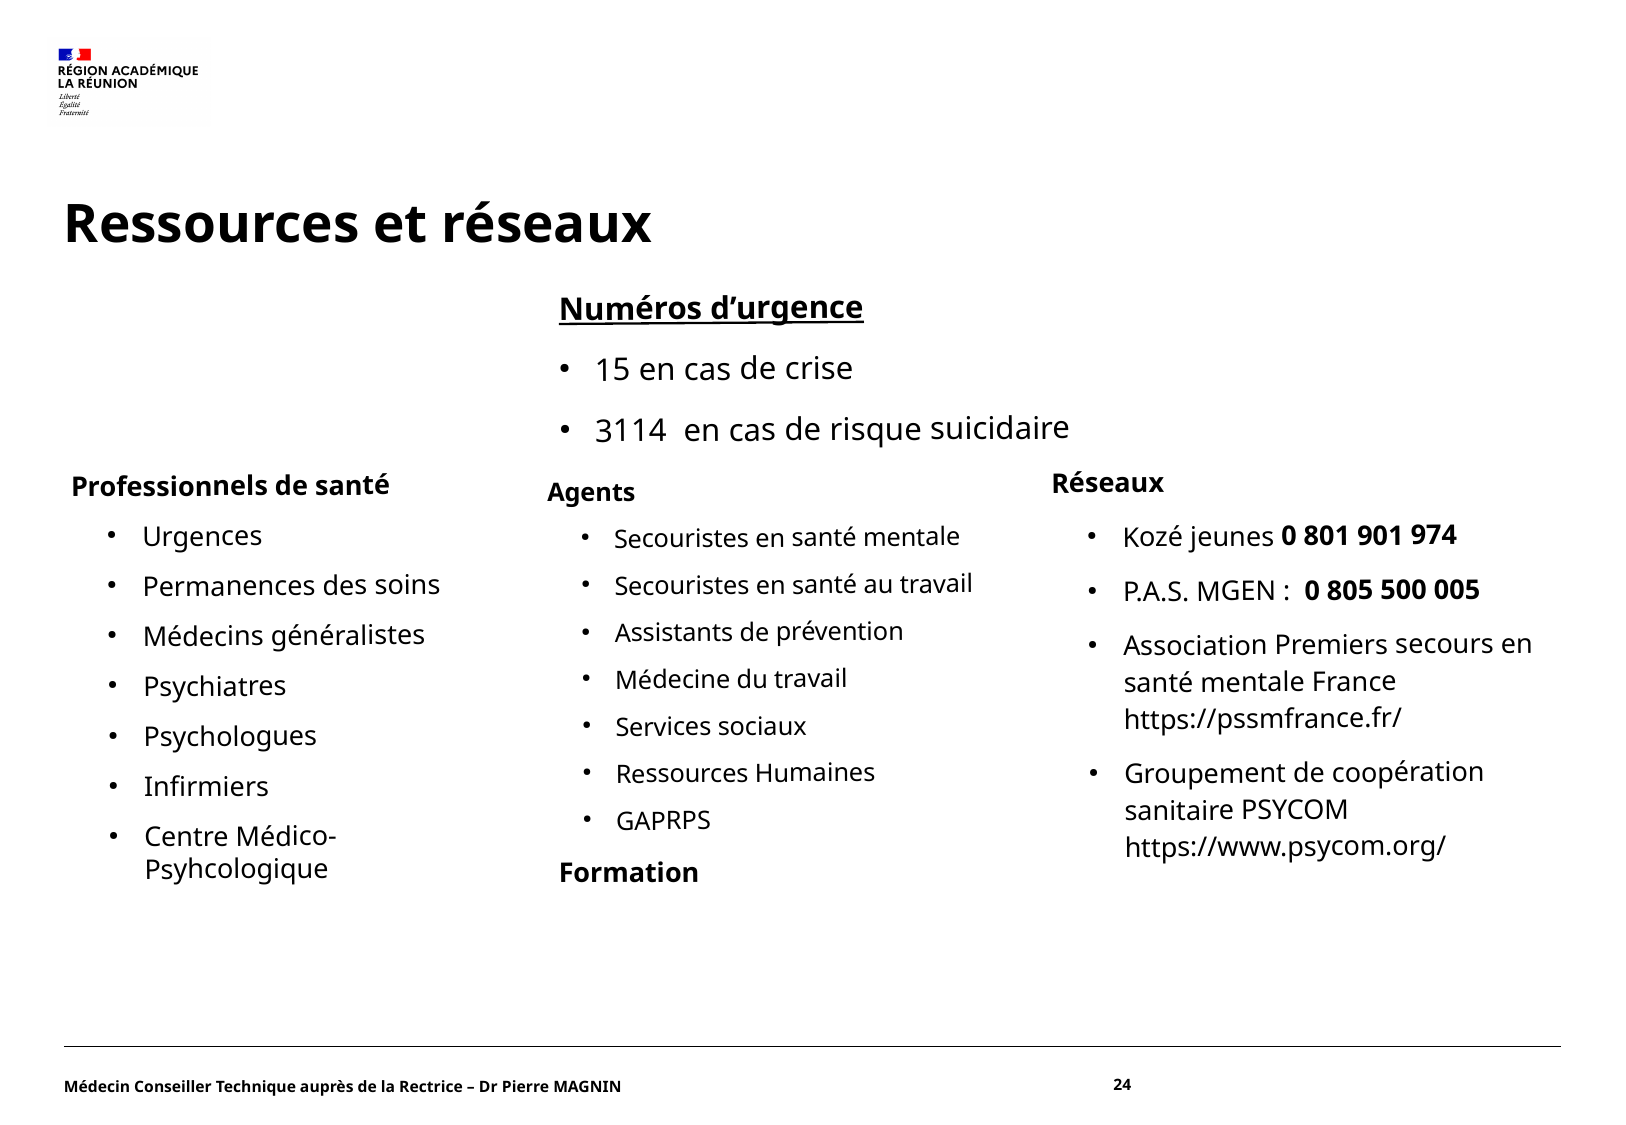

# Ressources et réseaux
Numéros d’urgence
15 en cas de crise
3114 en cas de risque suicidaire
Réseaux
Kozé jeunes 0 801 901 974
P.A.S. MGEN : 0 805 500 005
Association Premiers secours en santé mentale France https://pssmfrance.fr/
Groupement de coopération sanitaire PSYCOM https://www.psycom.org/
Professionnels de santé
Urgences
Permanences des soins
Médecins généralistes
Psychiatres
Psychologues
Infirmiers
Centre Médico-Psyhcologique
Agents
Secouristes en santé mentale
Secouristes en santé au travail
Assistants de prévention
Médecine du travail
Services sociaux
Ressources Humaines
GAPRPS
Formation
Médecin Conseiller Technique auprès de la Rectrice – Dr Pierre MAGNIN